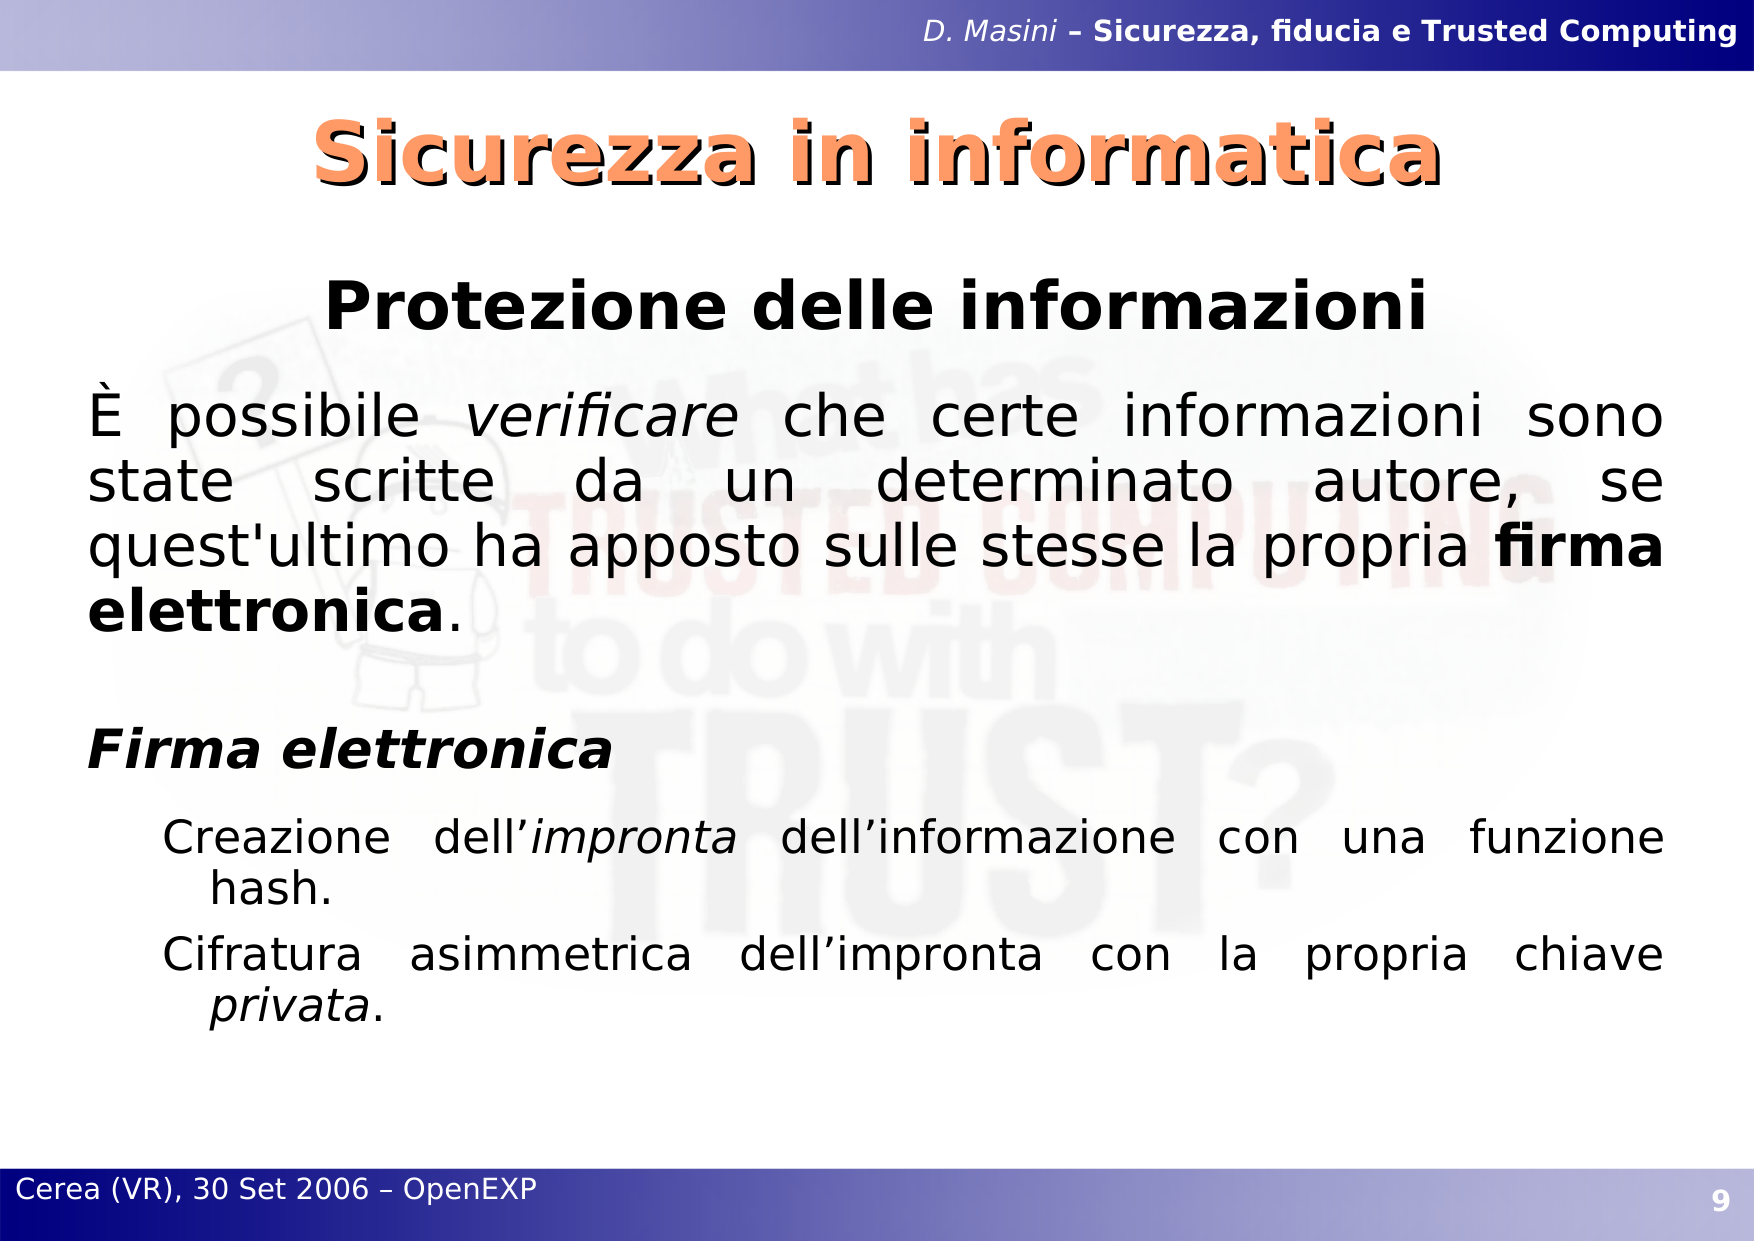

D. Masini – Sicurezza, fiducia e Trusted Computing
# Sicurezza in informatica
Protezione delle informazioni
È possibile verificare che certe informazioni sono state scritte da un determinato autore, se quest'ultimo ha apposto sulle stesse la propria firma elettronica.
Firma elettronica
Creazione dell’impronta dell’informazione con una funzione hash.
Cifratura asimmetrica dell’impronta con la propria chiave privata.
Cerea (VR), 30 Set 2006 – OpenEXP